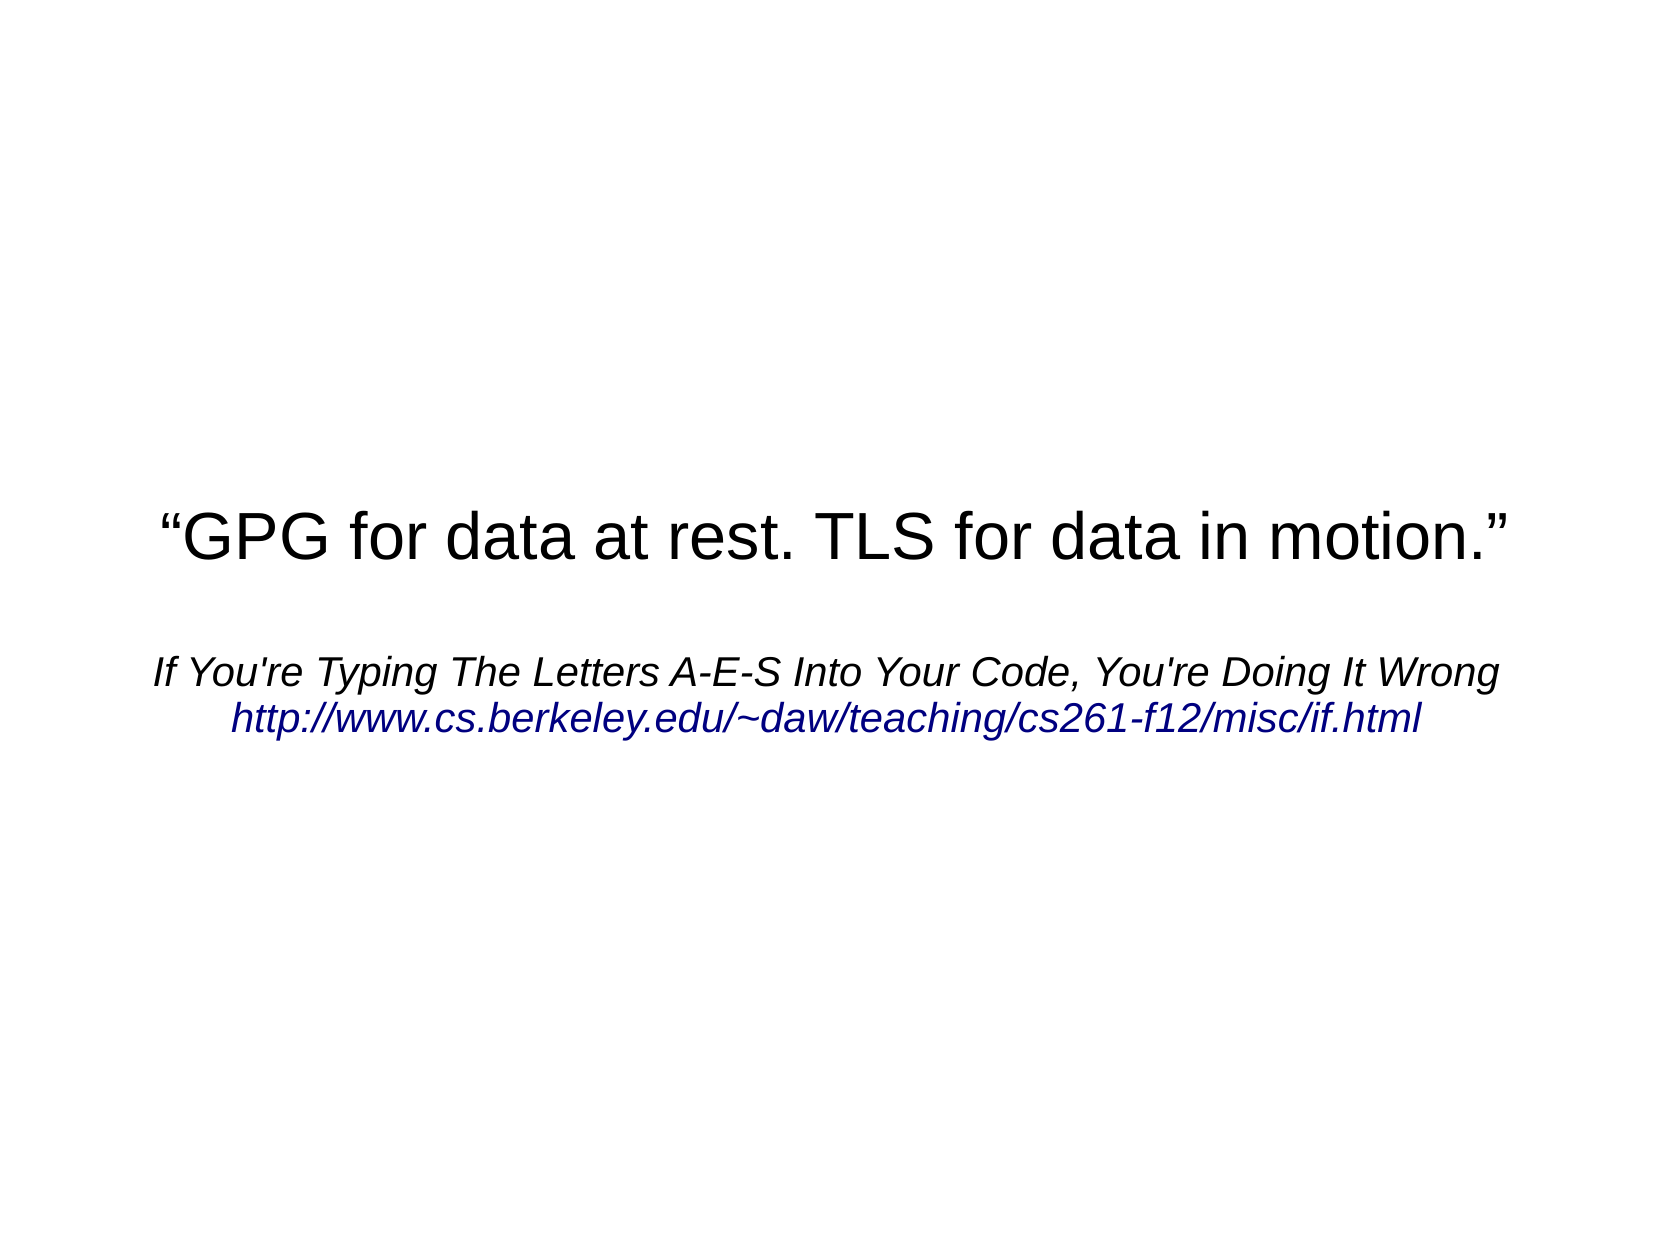

# “GPG for data at rest. TLS for data in motion.”
If You're Typing The Letters A-E-S Into Your Code, You're Doing It Wrong
http://www.cs.berkeley.edu/~daw/teaching/cs261-f12/misc/if.html